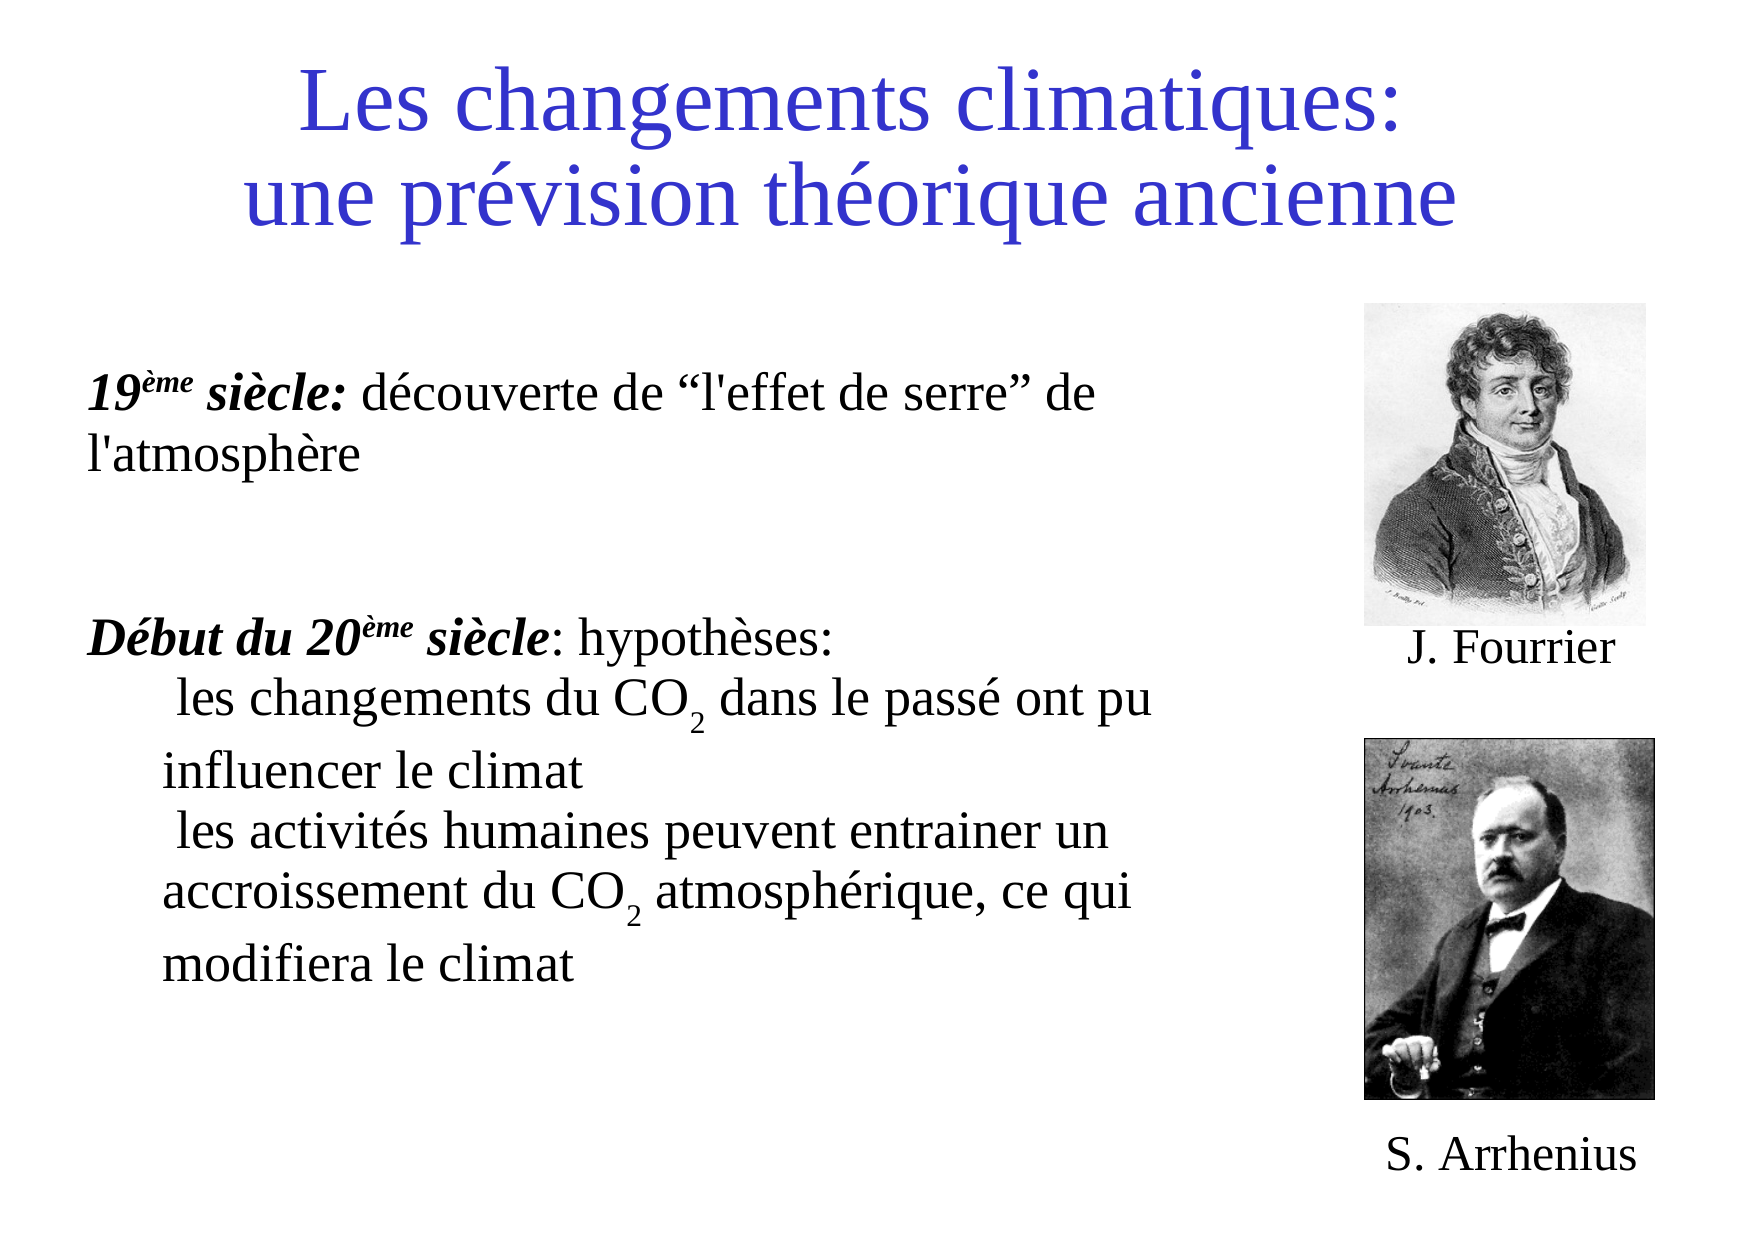

Les changements climatiques:
une prévision théorique ancienne
19ème siècle: découverte de “l'effet de serre” de l'atmosphère
Début du 20ème siècle: hypothèses:
 les changements du CO2 dans le passé ont pu influencer le climat
 les activités humaines peuvent entrainer un accroissement du CO2 atmosphérique, ce qui modifiera le climat
J. Fourrier
S. Arrhenius